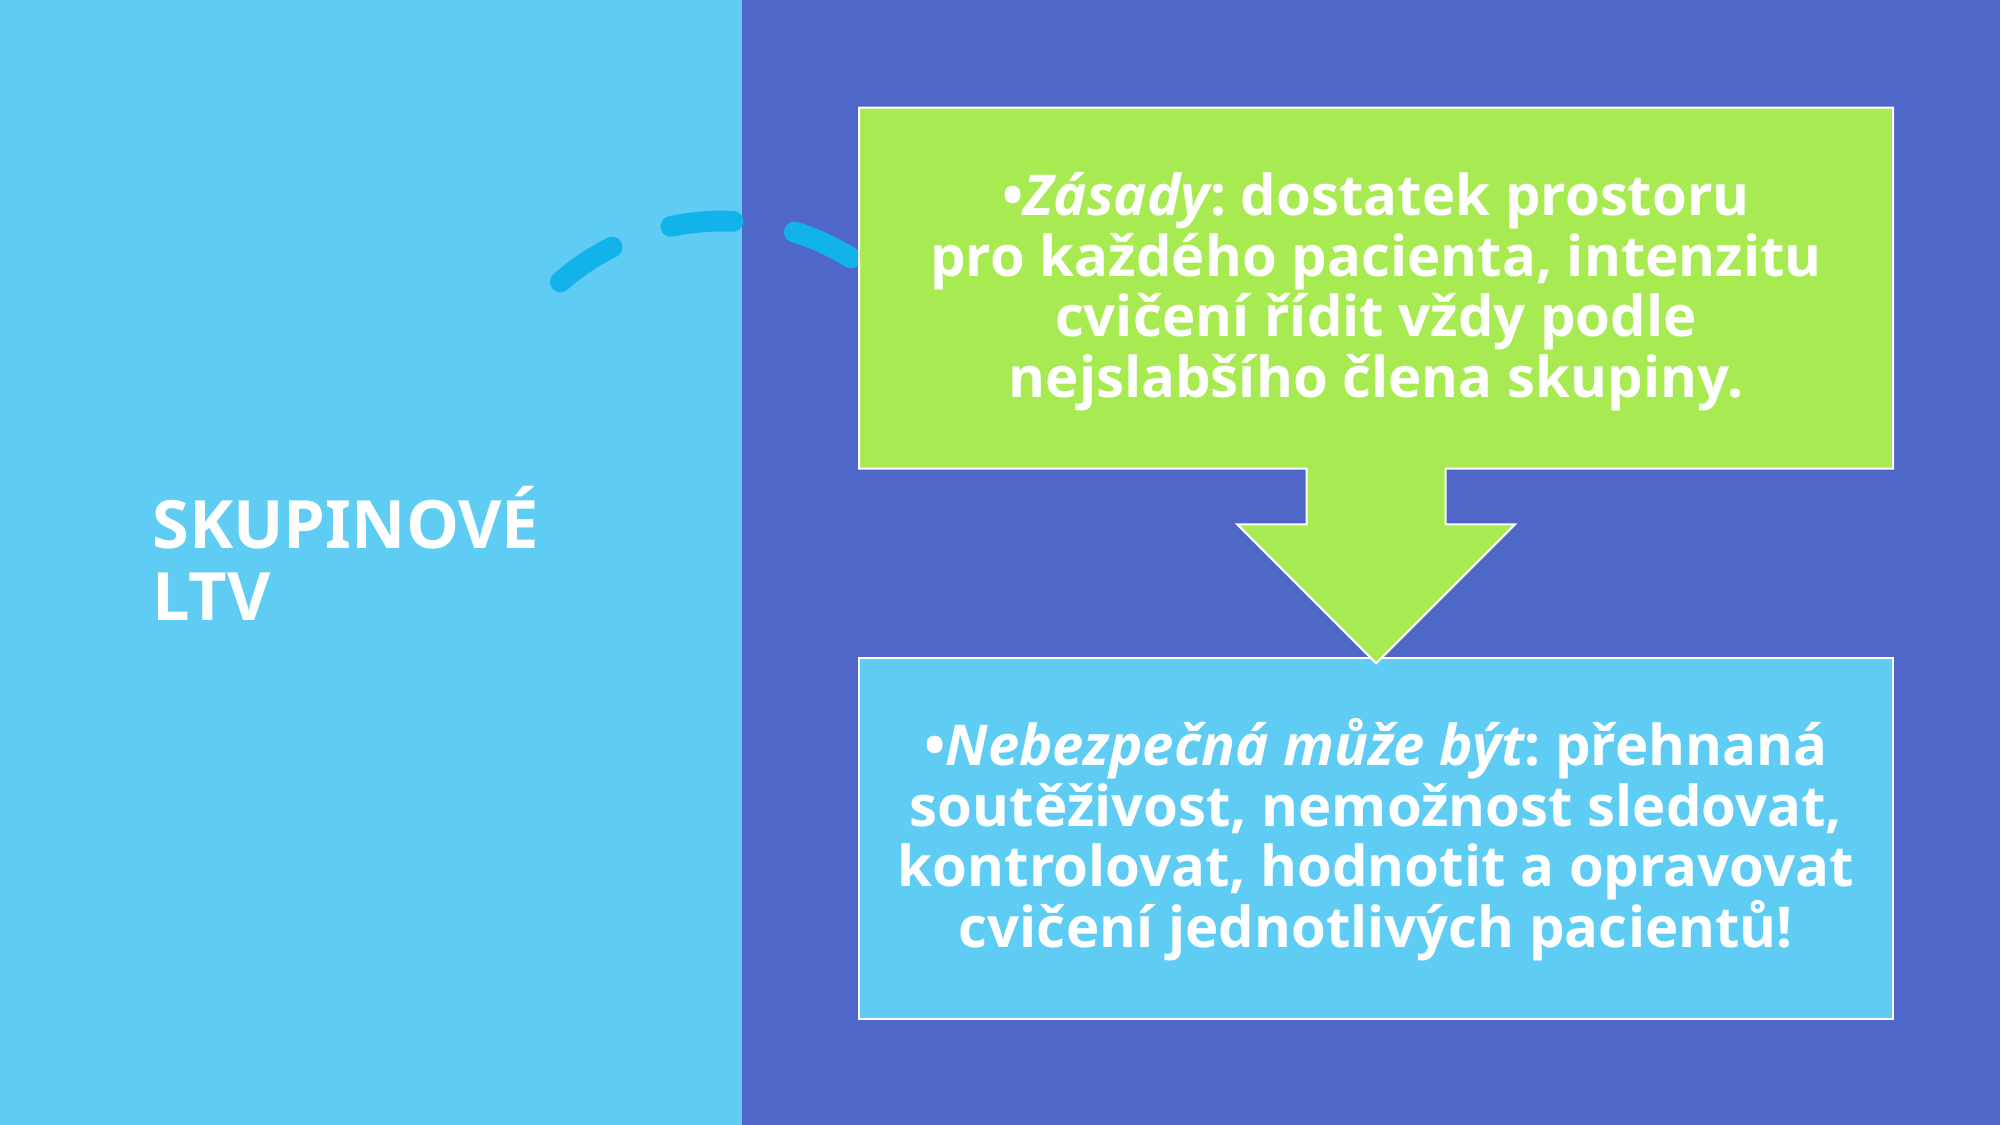

# SKUPINOVÉ LTV
•Zásady: dostatek prostoru pro každého pacienta, intenzitu cvičení řídit vždy podle nejslabšího člena skupiny.
•Nebezpečná může být: přehnaná soutěživost, nemožnost sledovat, kontrolovat, hodnotit a opravovat cvičení jednotlivých pacientů!